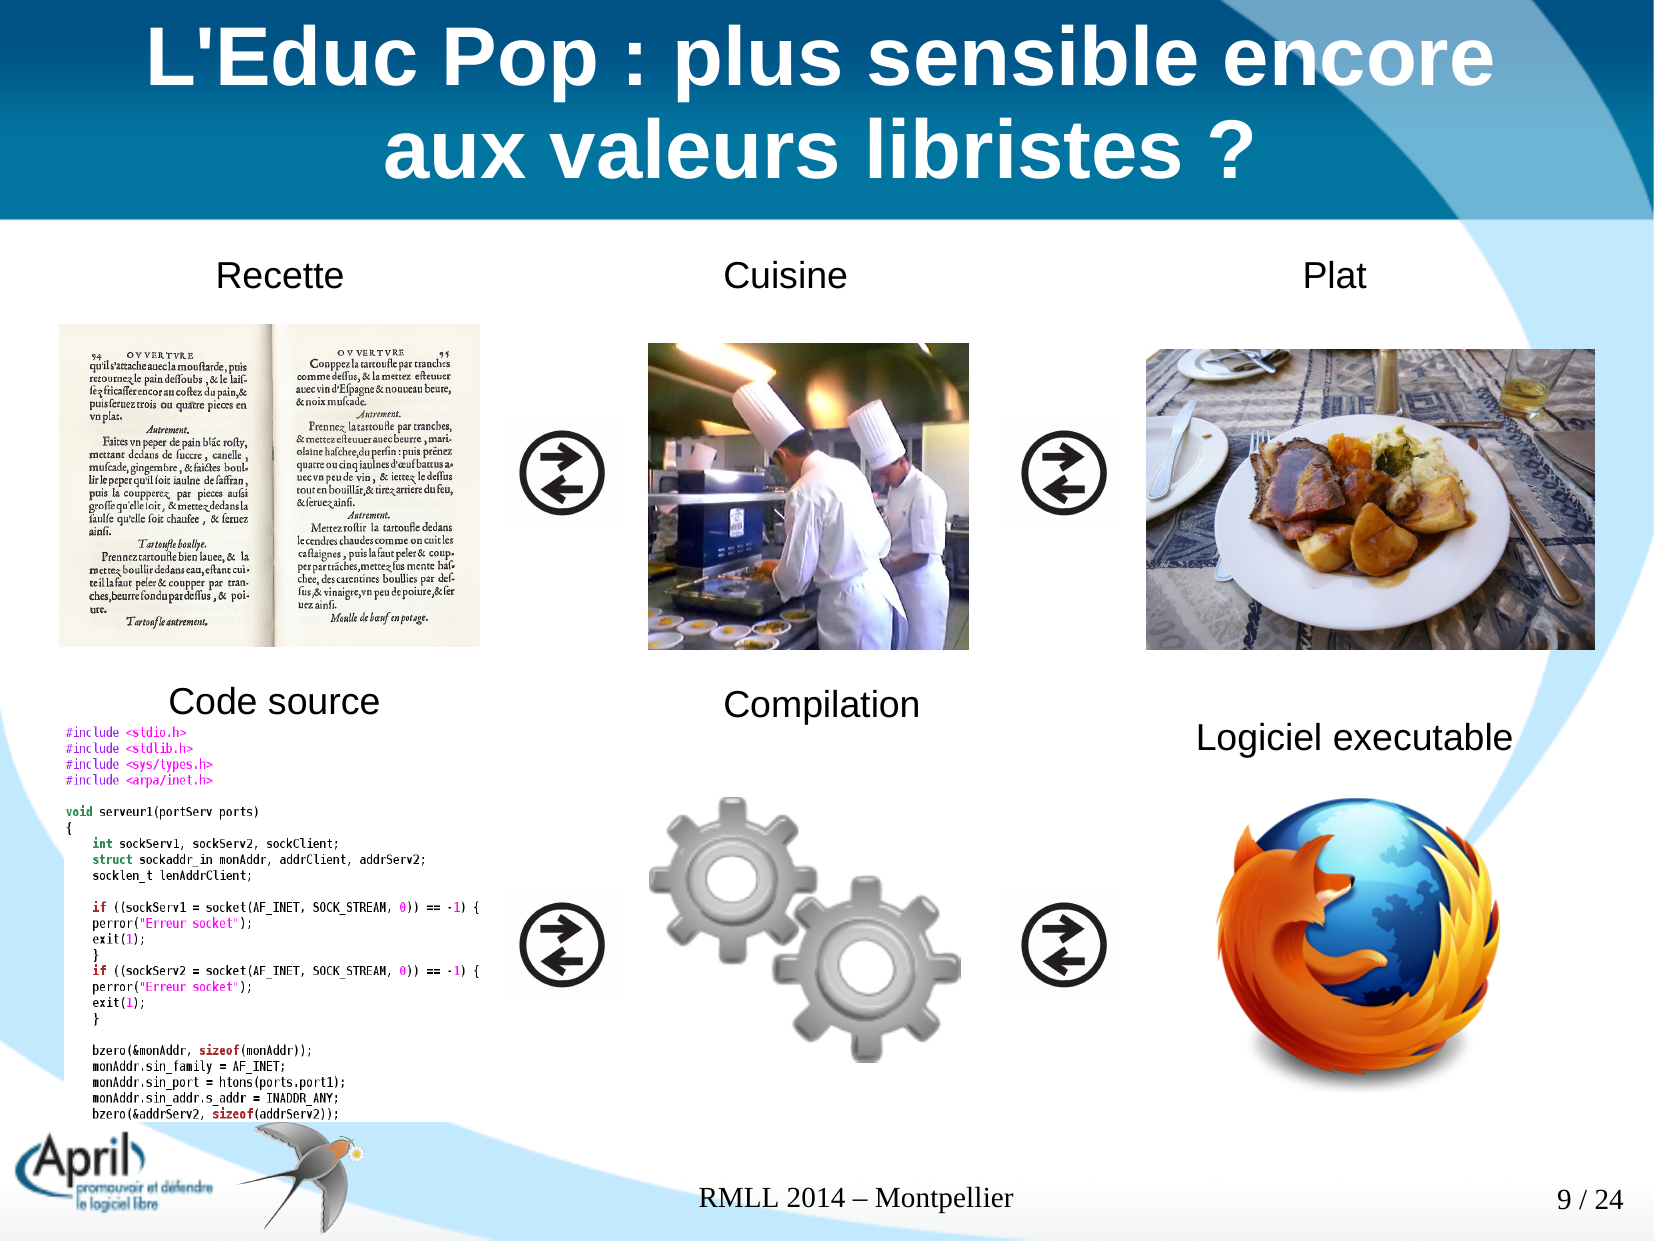

# L'Educ Pop : plus sensible encore aux valeurs libristes ?
Recette
Cuisine
Plat
Code source
Compilation
Logiciel executable
9
L'informatique libre